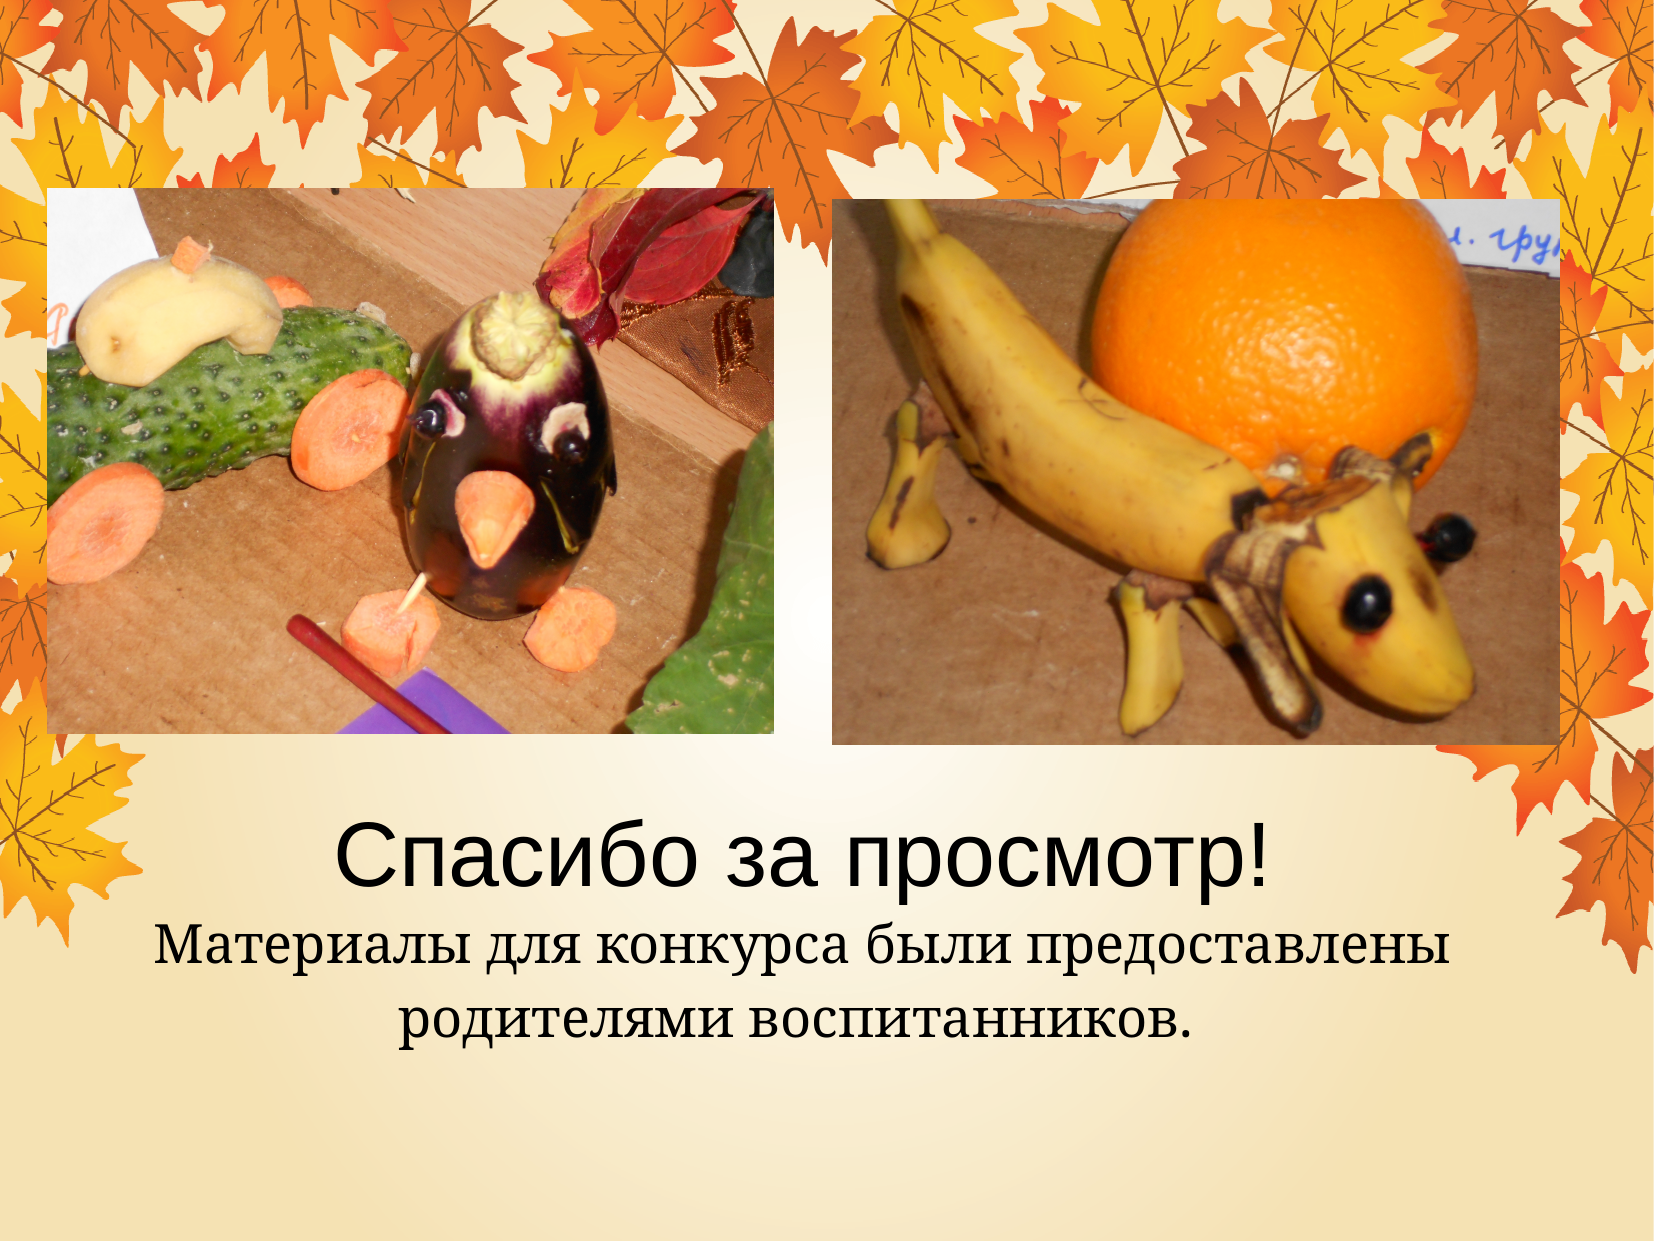

# Спасибо за просмотр! Материалы для конкурса были предоставлены родителями воспитанников.